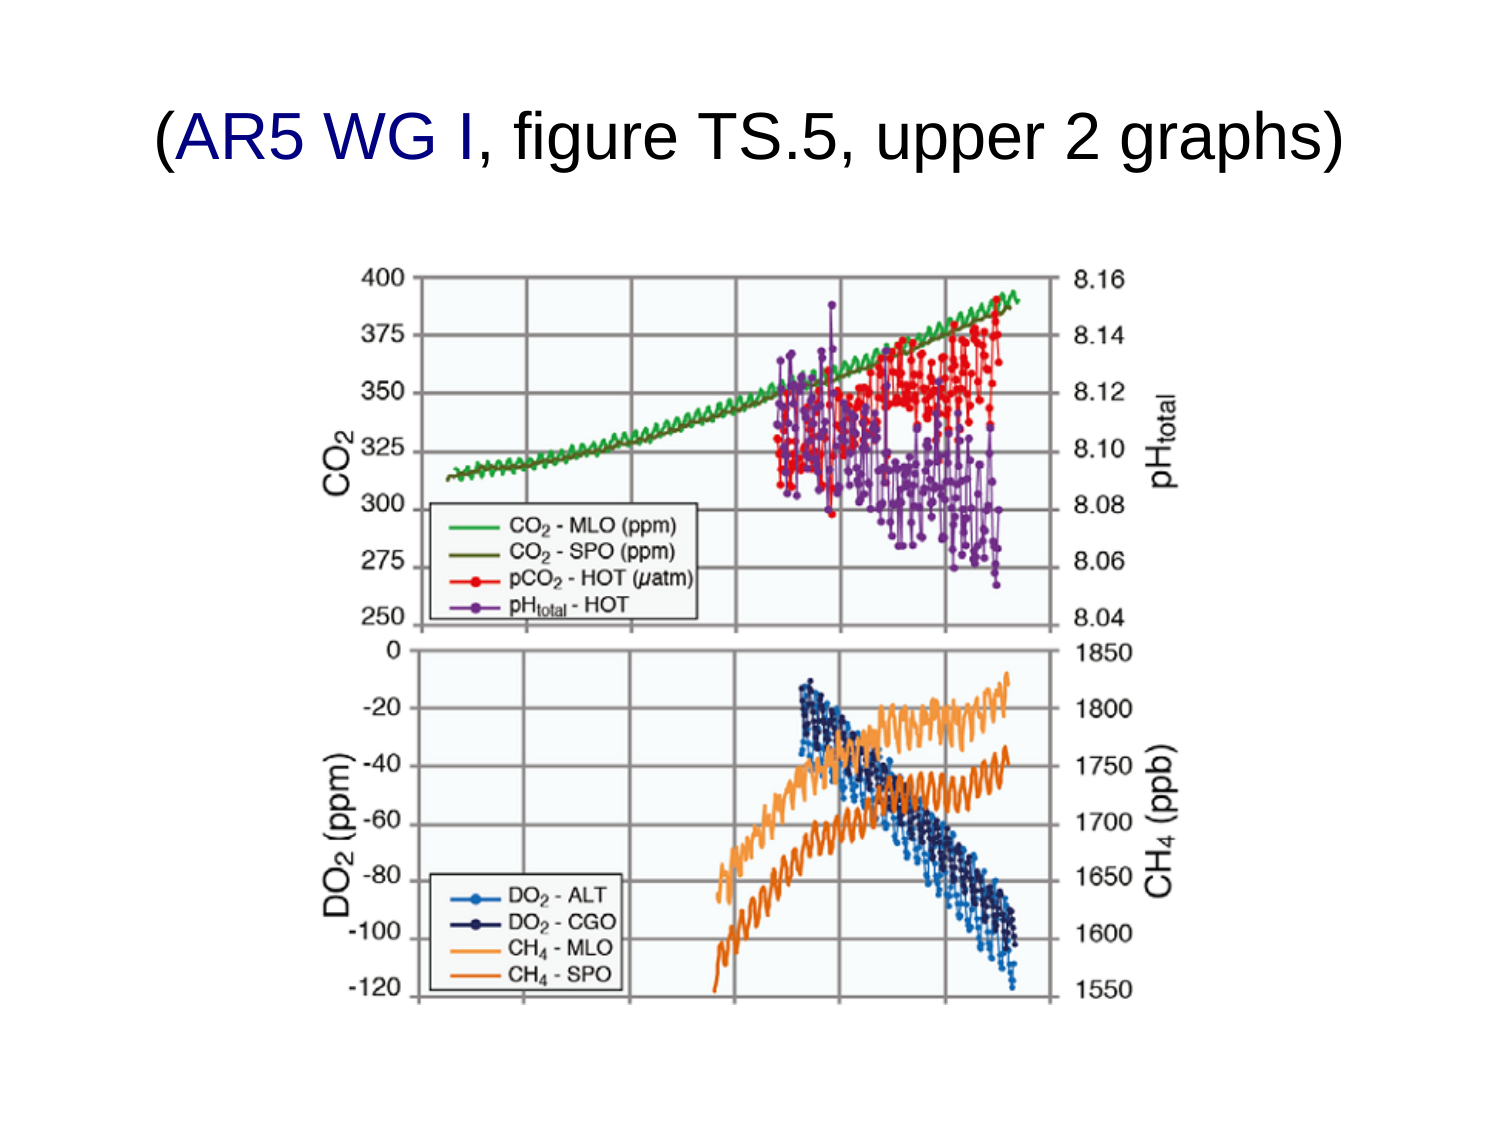

# (AR5 WG I, figure TS.5, upper 2 graphs)